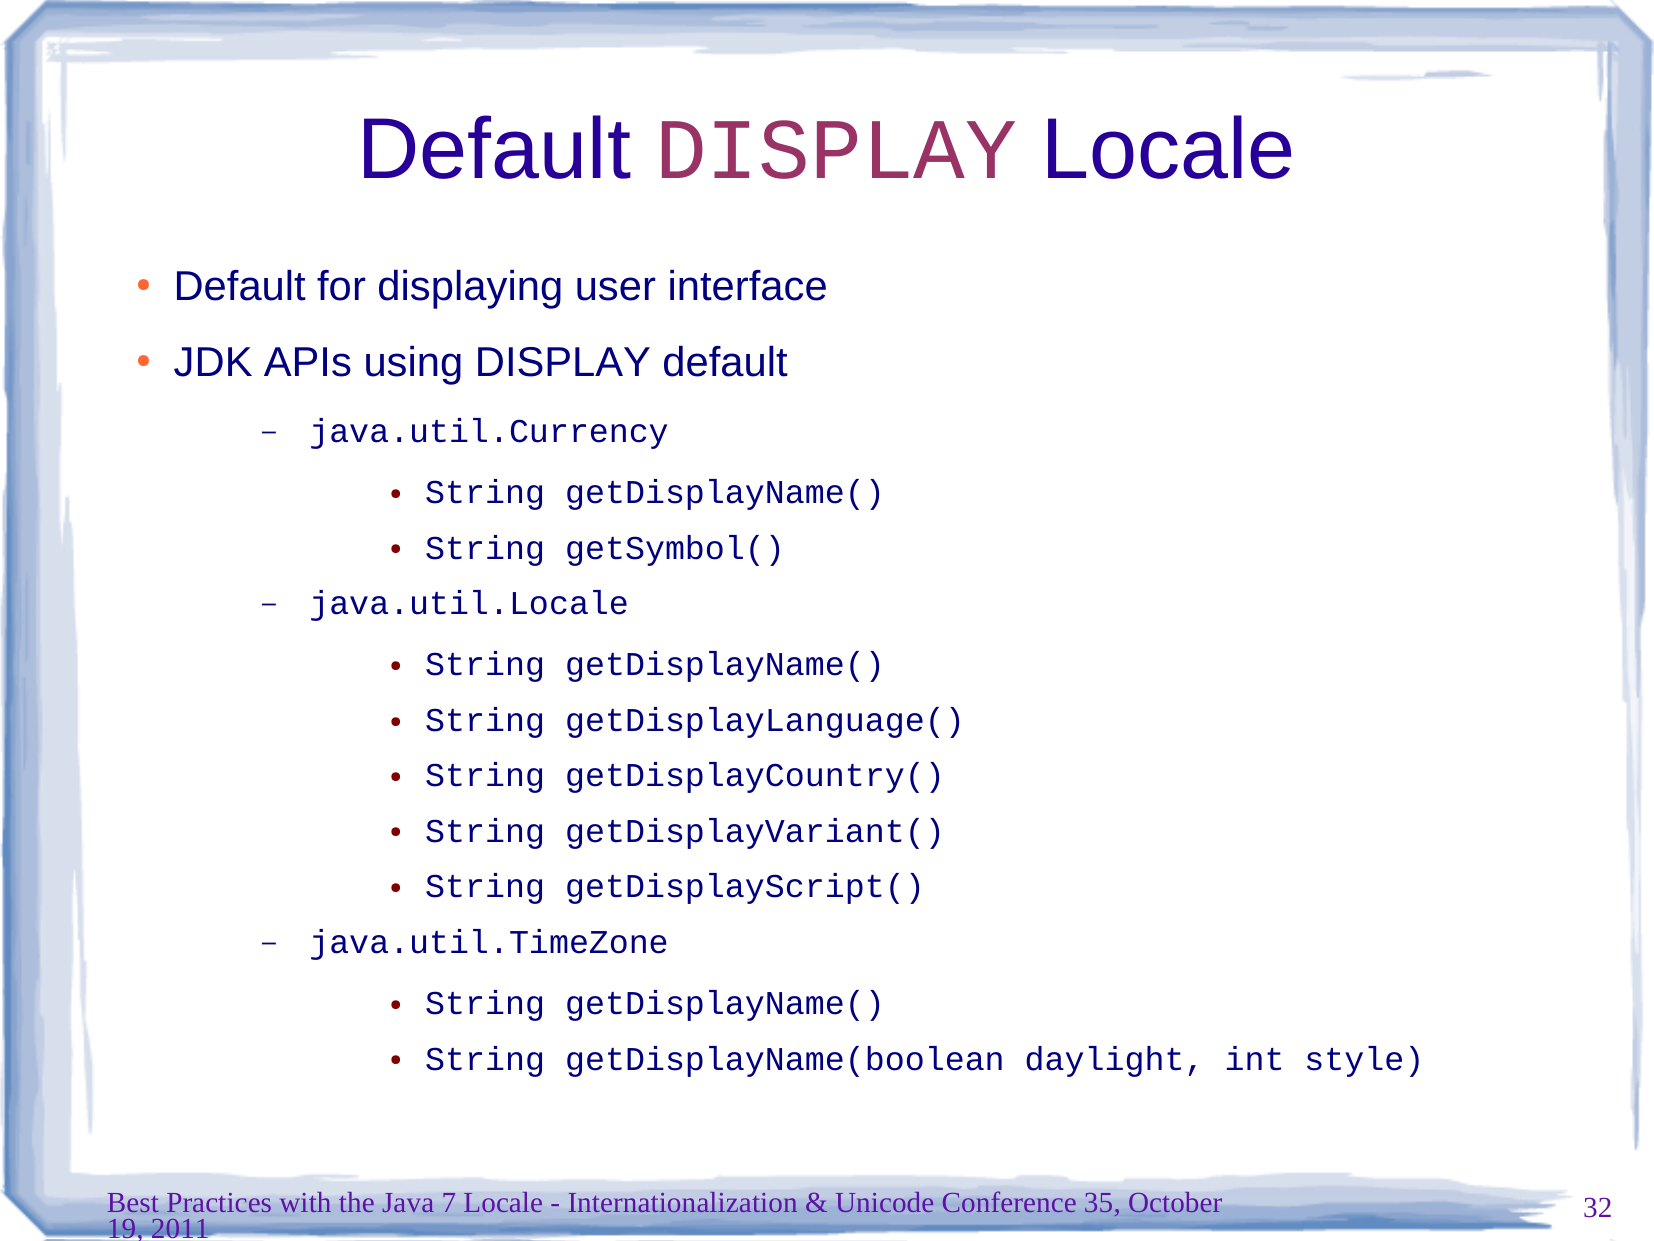

# Default DISPLAY Locale
Default for displaying user interface
JDK APIs using DISPLAY default
java.util.Currency
String getDisplayName()
String getSymbol()
java.util.Locale
String getDisplayName()
String getDisplayLanguage()
String getDisplayCountry()
String getDisplayVariant()
String getDisplayScript()
java.util.TimeZone
String getDisplayName()
String getDisplayName(boolean daylight, int style)
Best Practices with the Java 7 Locale - Internationalization & Unicode Conference 35, October 19, 2011
32